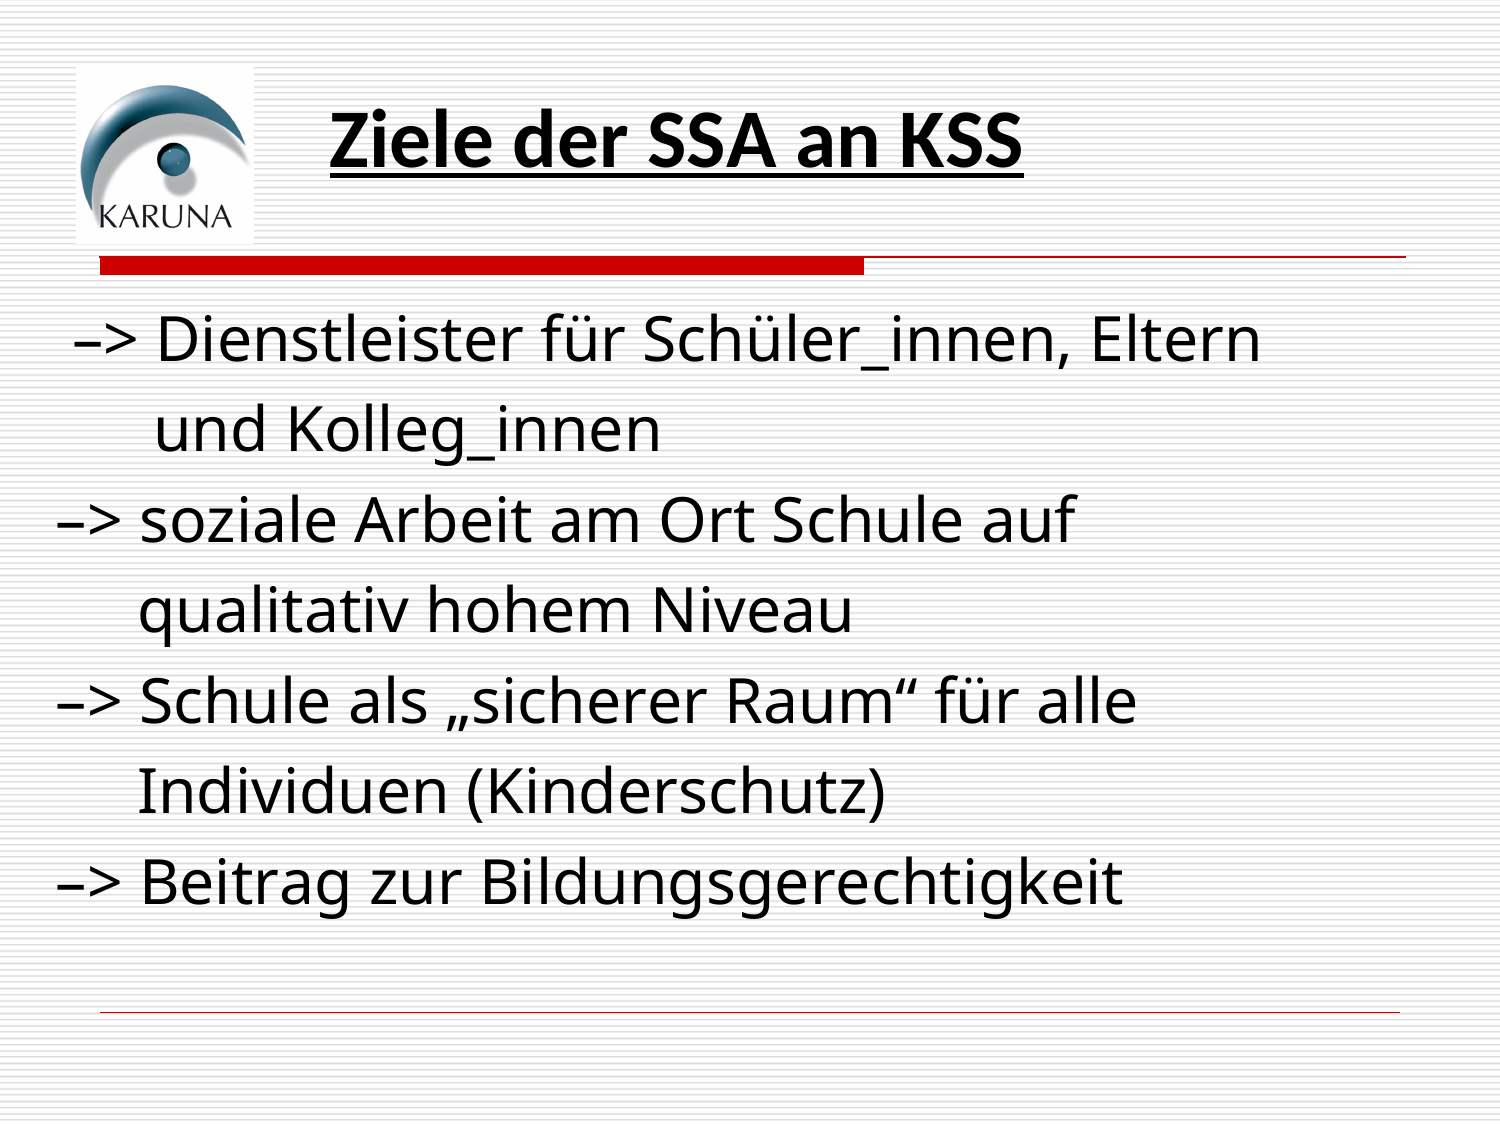

# Ziele der SSA an KSS
 –> Dienstleister für Schüler_innen, Eltern
 und Kolleg_innen
–> soziale Arbeit am Ort Schule auf
 qualitativ hohem Niveau
–> Schule als „sicherer Raum“ für alle
 Individuen (Kinderschutz)
–> Beitrag zur Bildungsgerechtigkeit